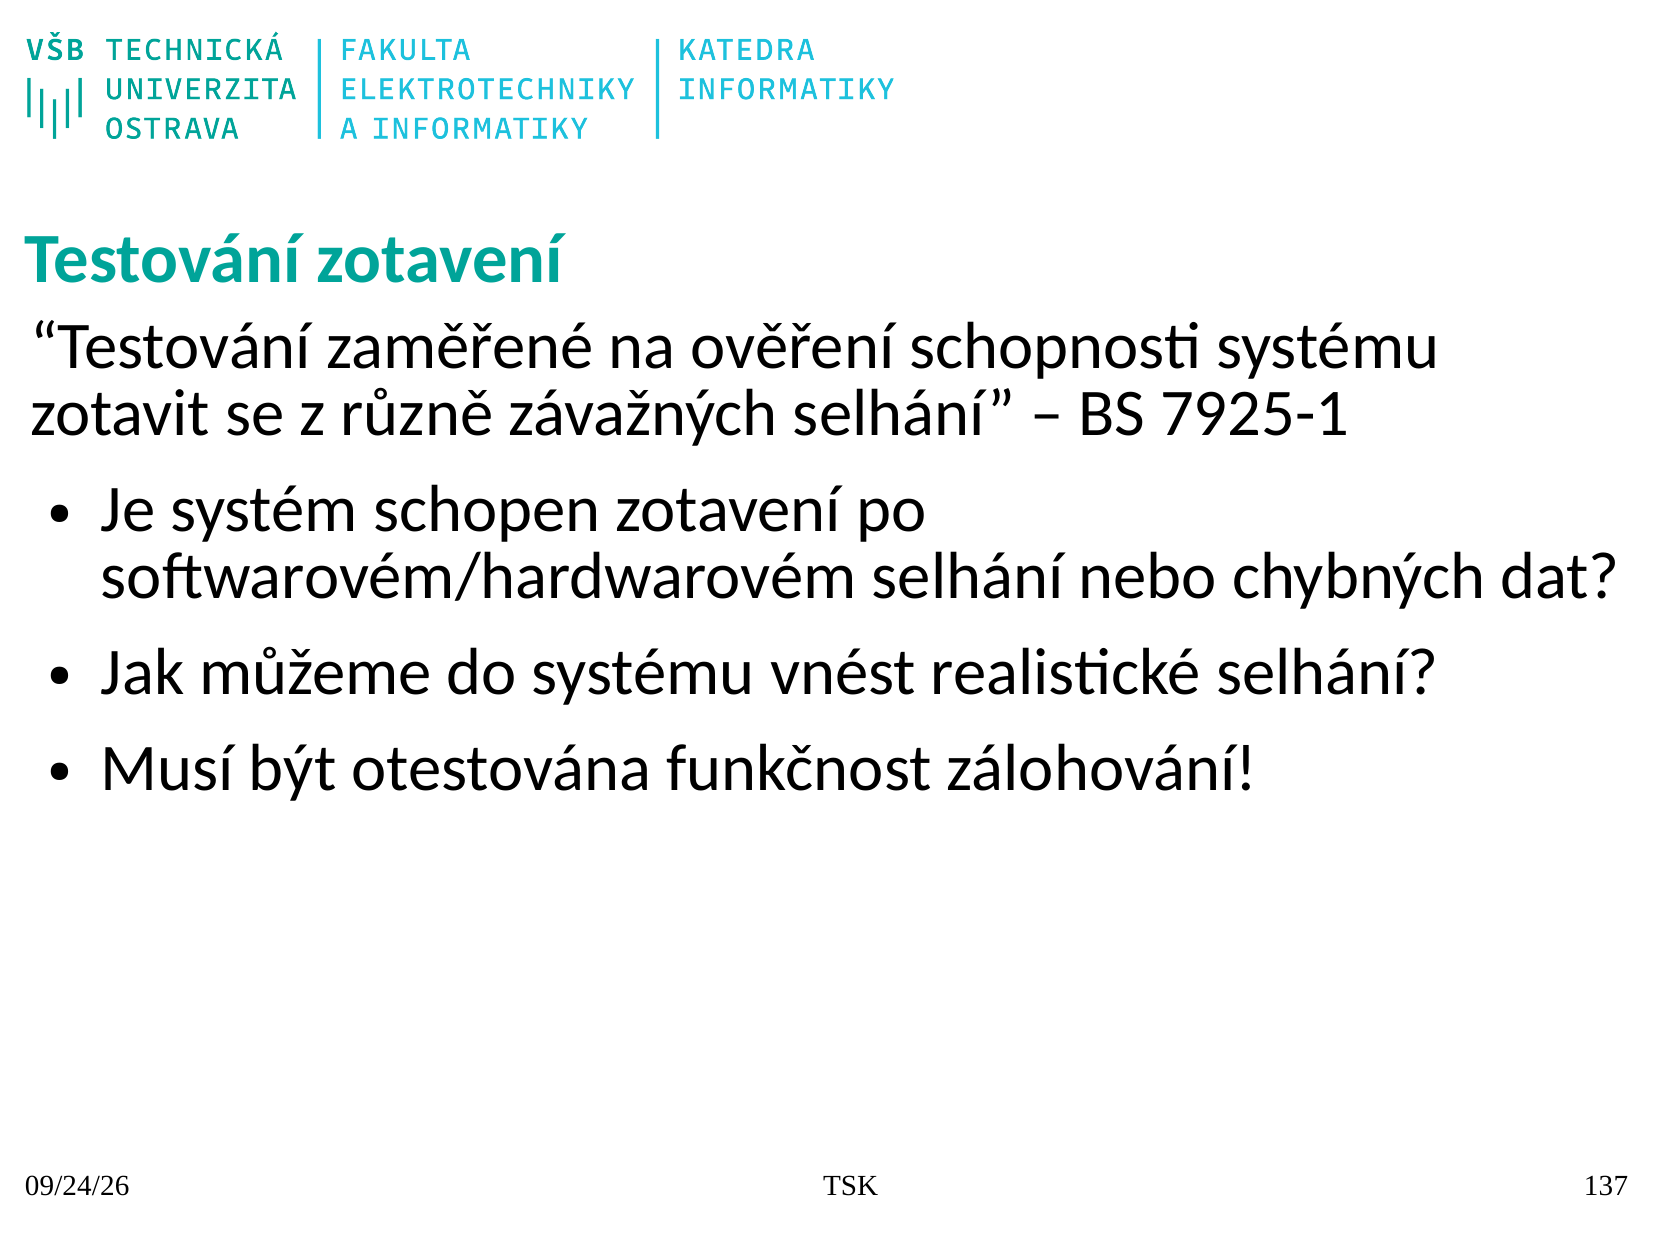

# Testování zotavení
“Testování zaměřené na ověření schopnosti systému zotavit se z různě závažných selhání” – BS 7925-1
Je systém schopen zotavení po softwarovém/hardwarovém selhání nebo chybných dat?
Jak můžeme do systému vnést realistické selhání?
Musí být otestována funkčnost zálohování!
TSK
137